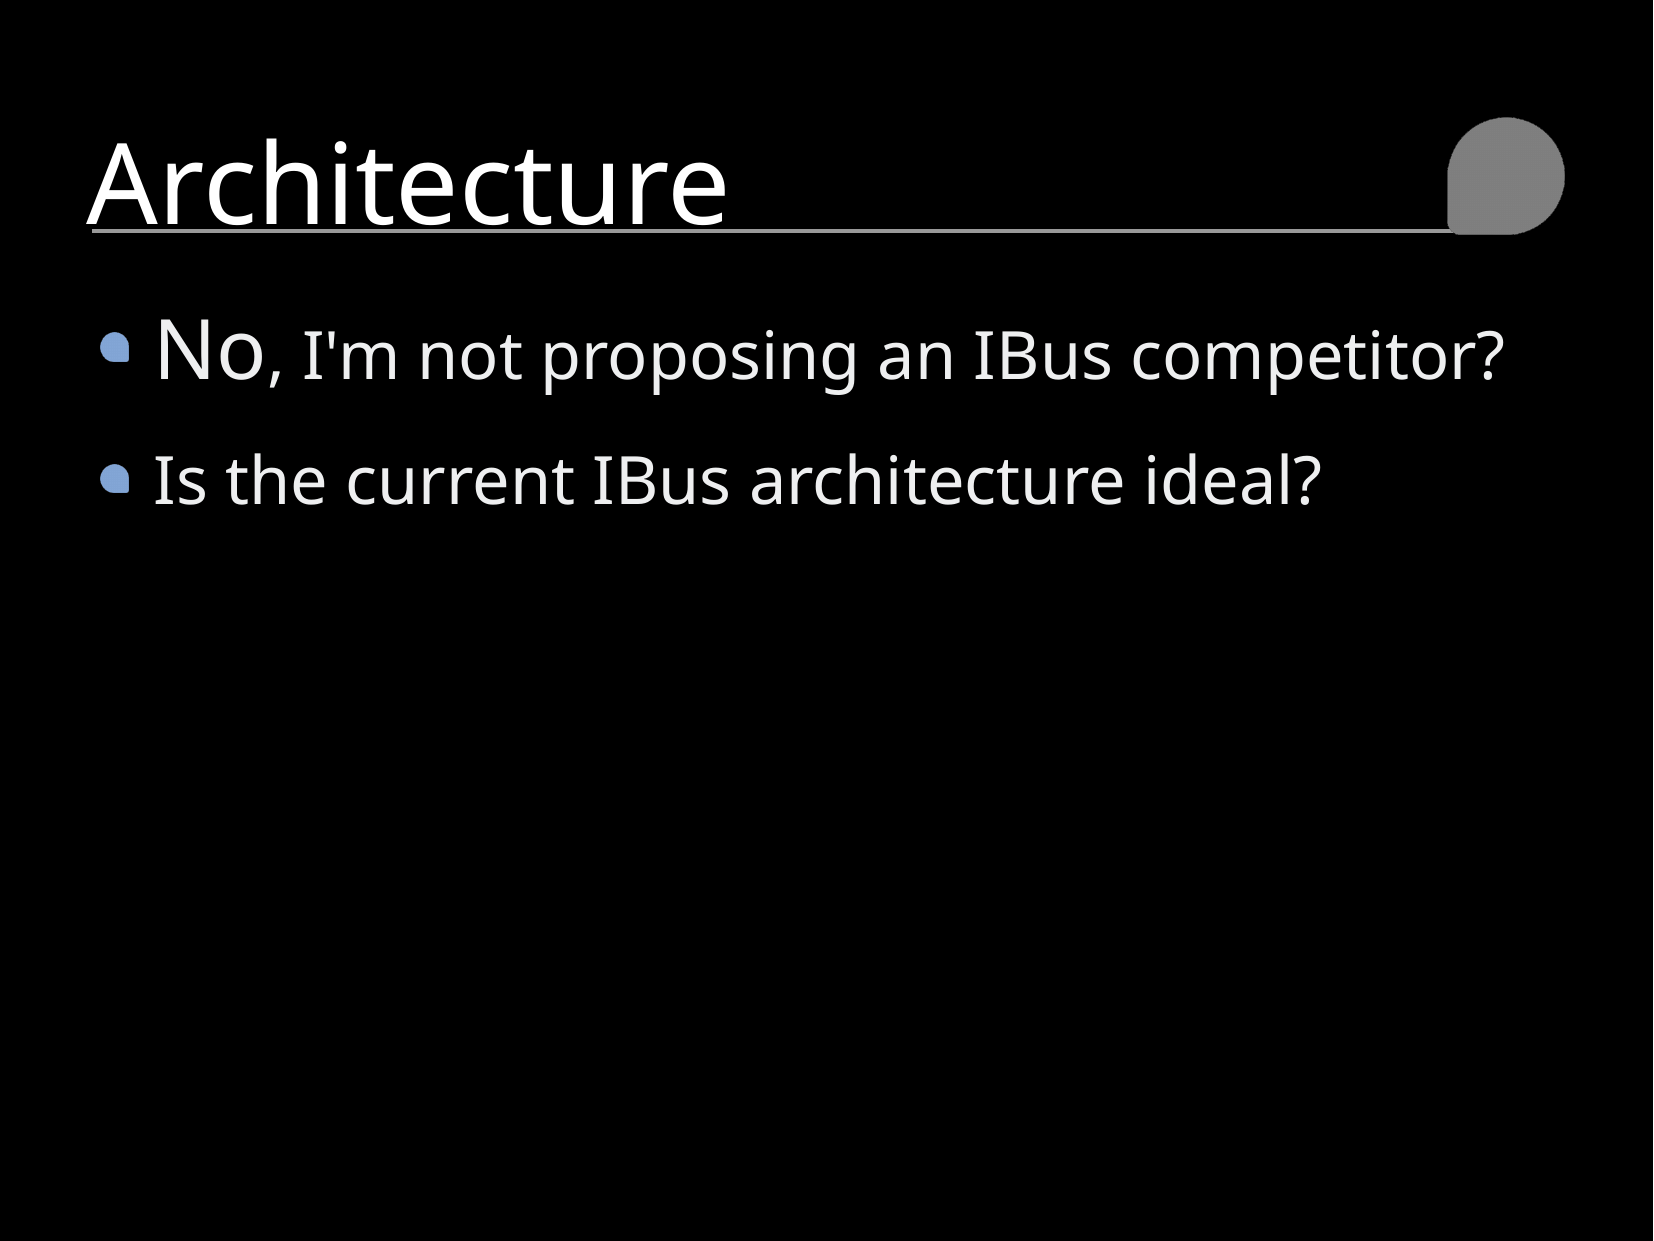

# Architecture
No, I'm not proposing an IBus competitor?
Is the current IBus architecture ideal?